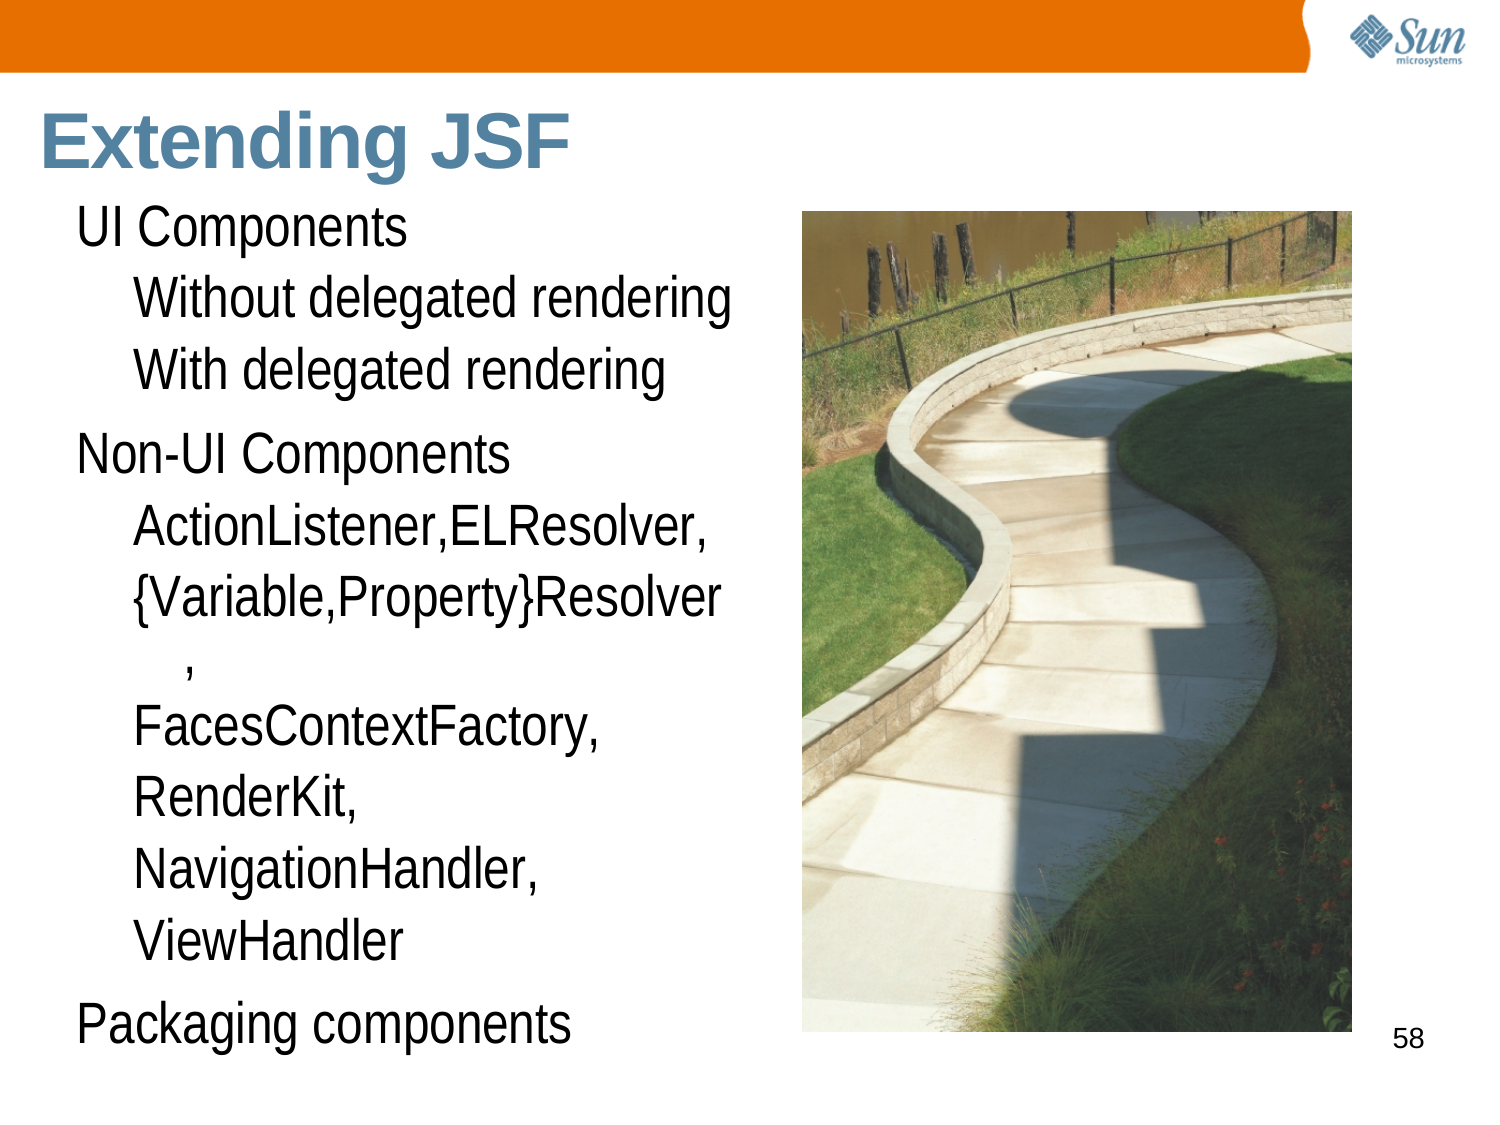

# Extending JSF
UI Components
Without delegated rendering
With delegated rendering
Non-UI Components
ActionListener,ELResolver,
{Variable,Property}Resolver,
FacesContextFactory,
RenderKit,
NavigationHandler,
ViewHandler
Packaging components
58